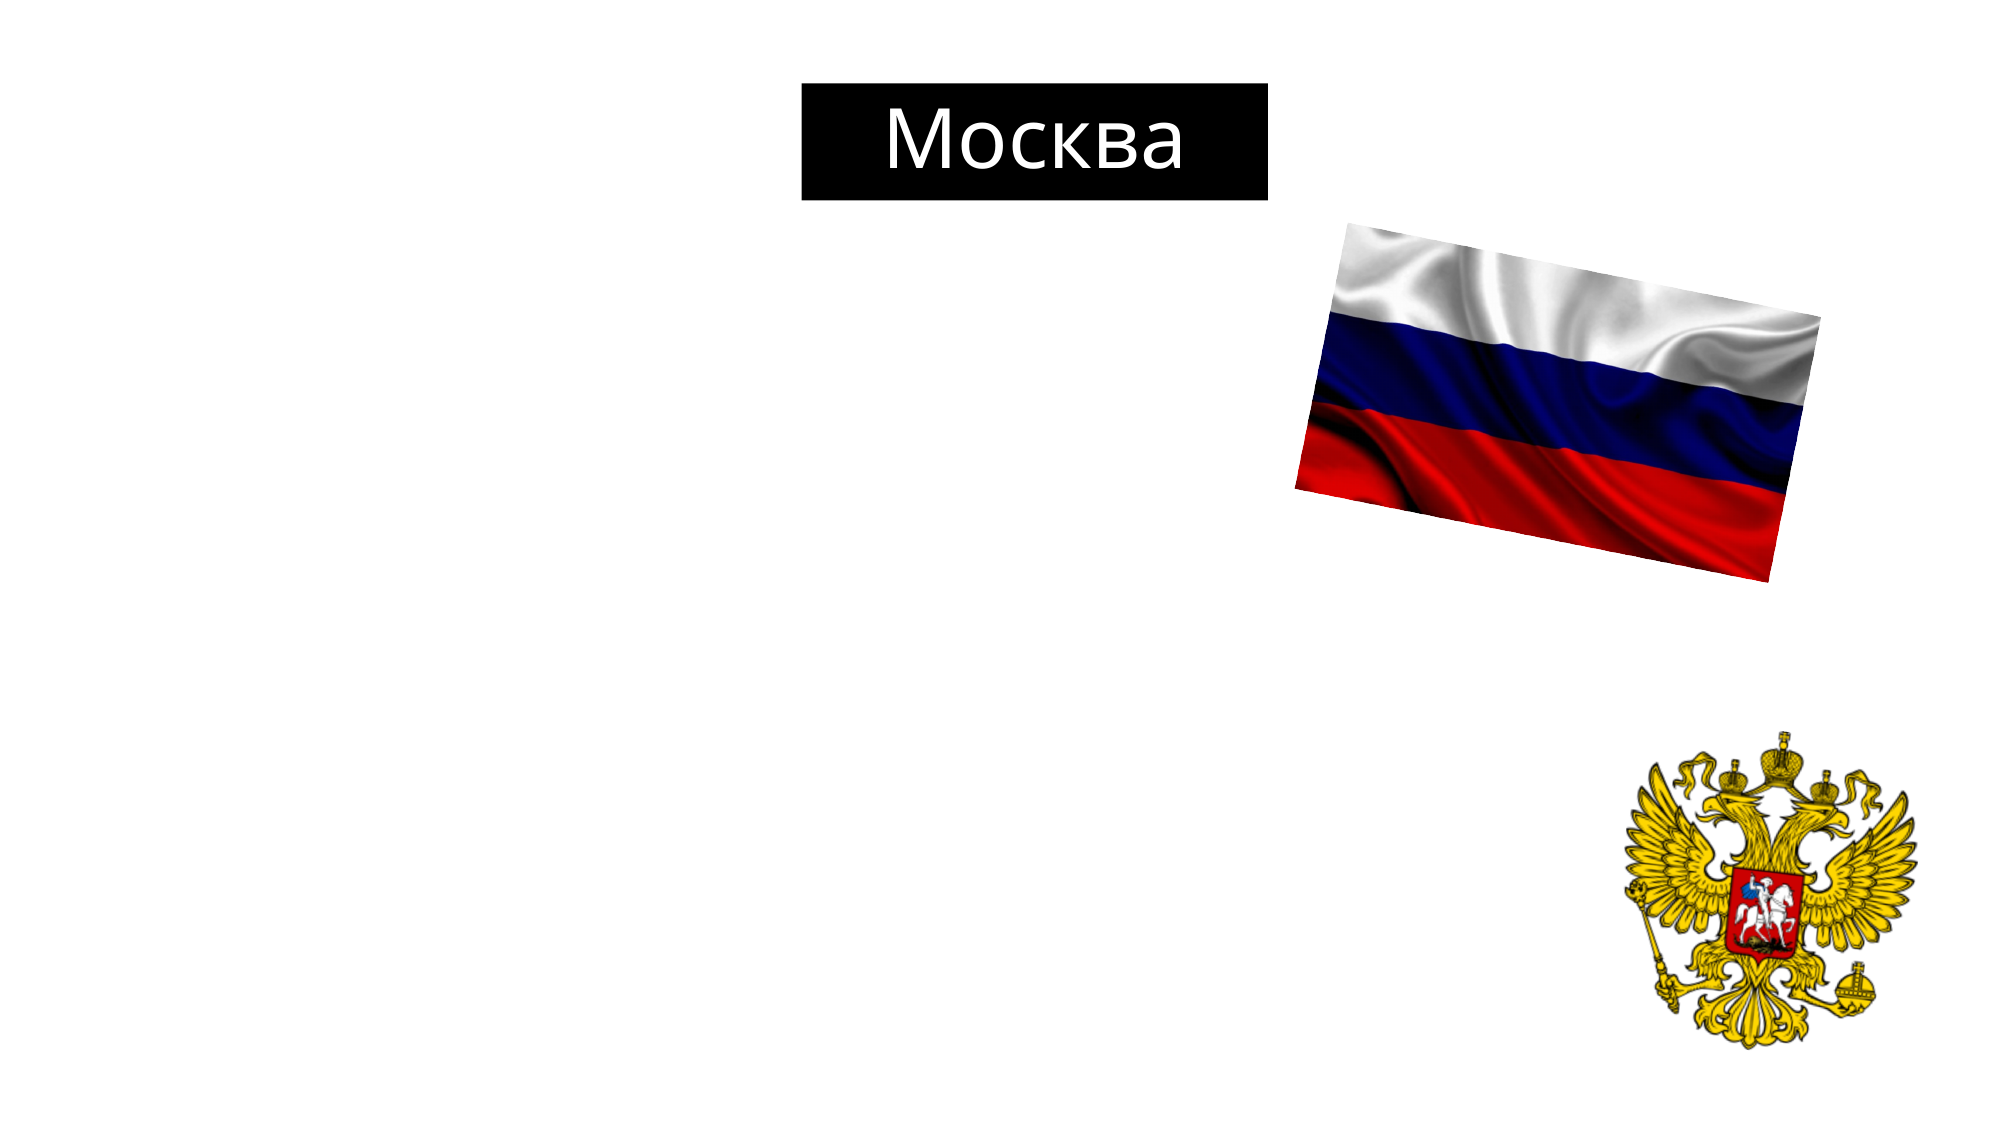

Москва
столица Российской Федерации
12 380 664 чел., 2561,5 км²
входит в первую десятку городов мира по численности населения
12 административных округов (125 районов, 2 городских округа, 19 поселений)